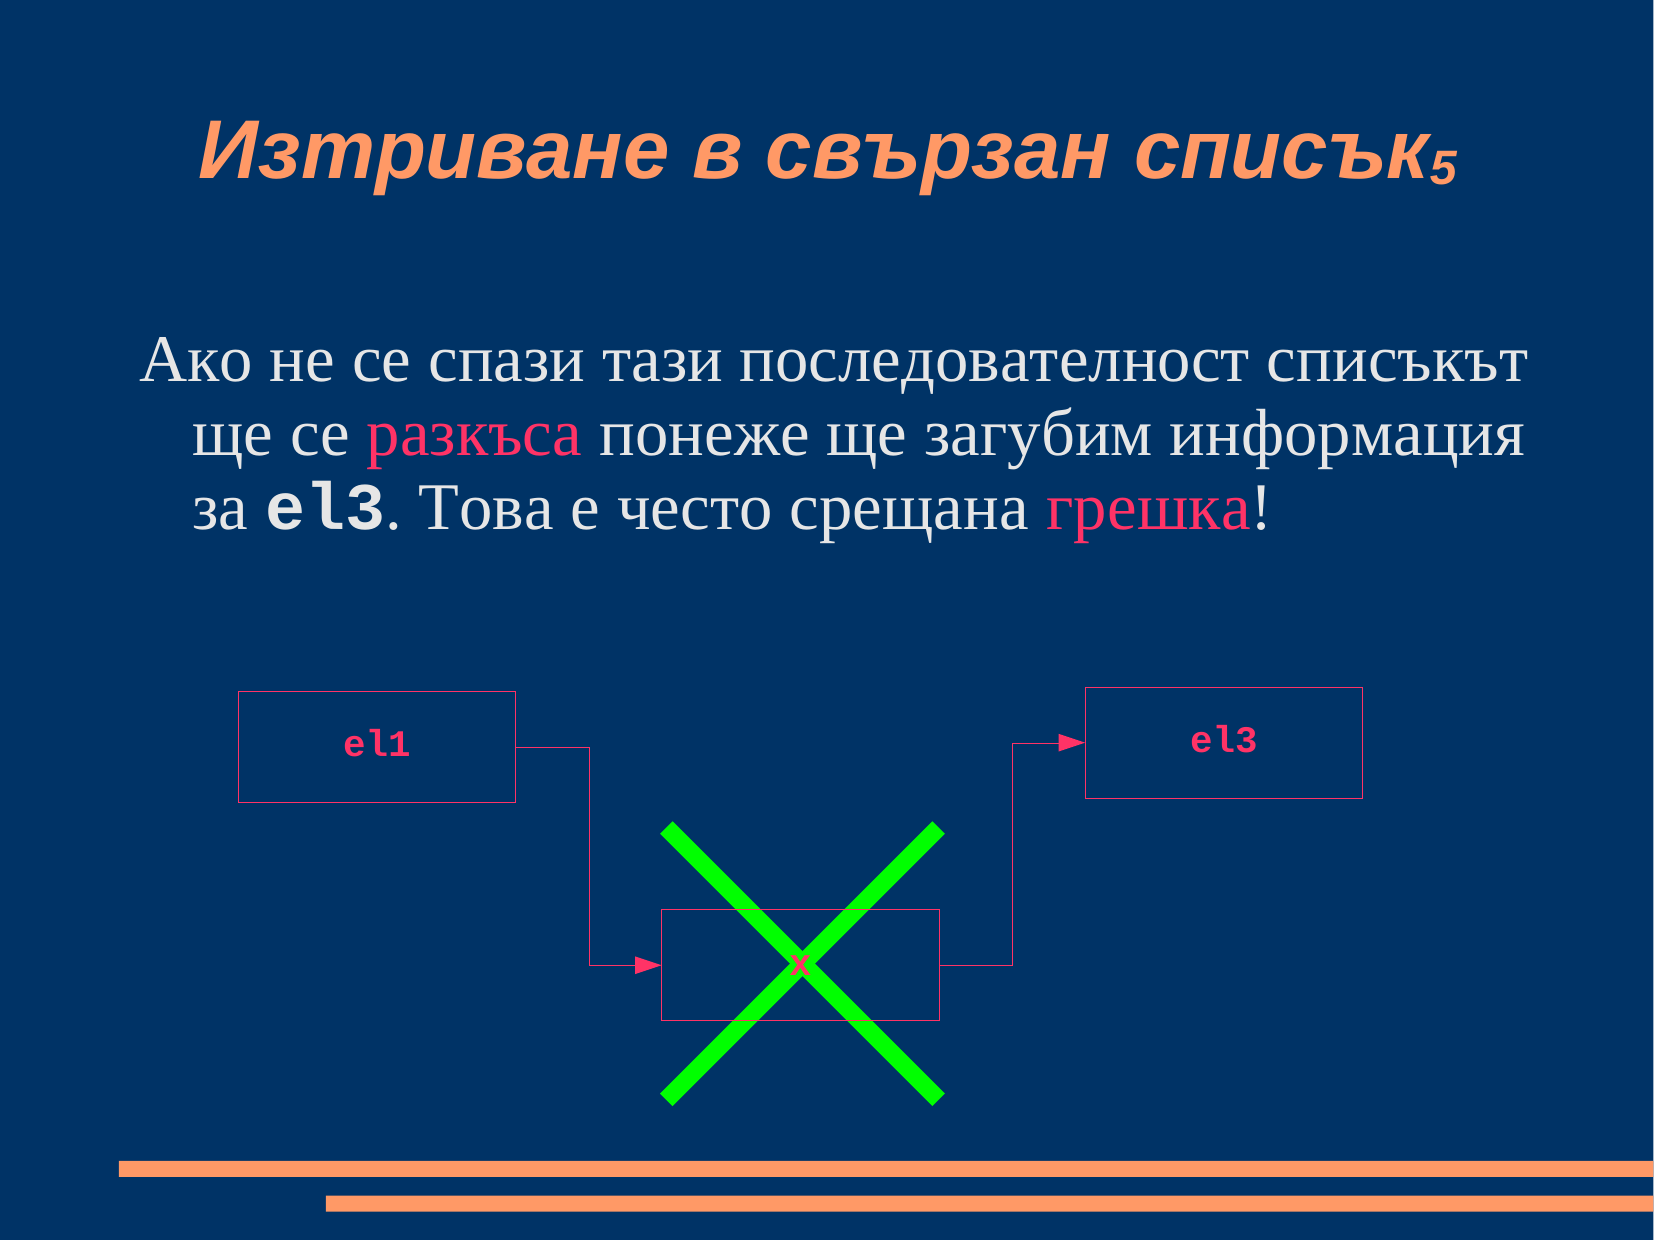

# Изтриване в свързан списък5
Ако не се спази тази последователност списъкът ще се разкъса понеже ще загубим информация за el3. Това е често срещана грешка!
el3
el1
x